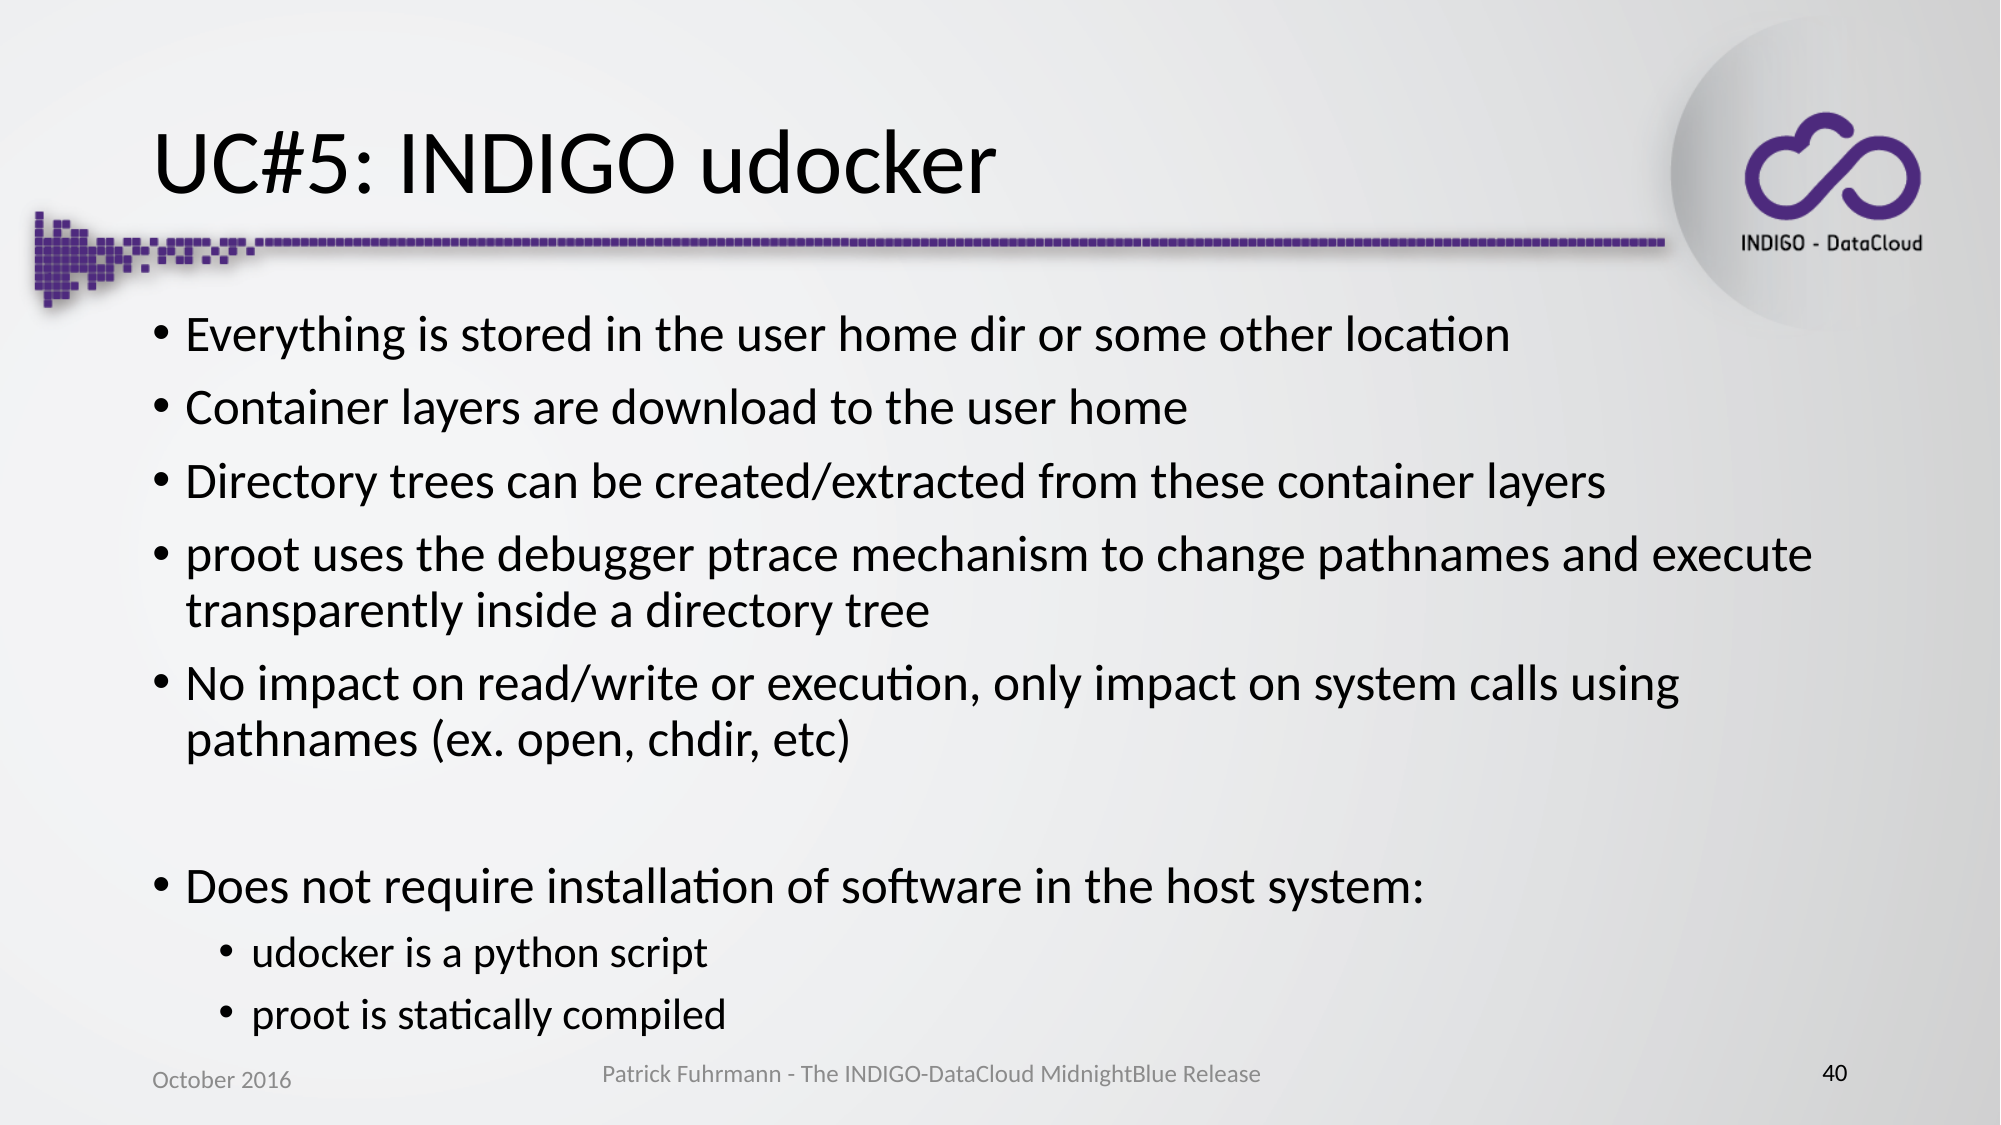

# UC#5: INDIGO udocker
Everything is stored in the user home dir or some other location
Container layers are download to the user home
Directory trees can be created/extracted from these container layers
proot uses the debugger ptrace mechanism to change pathnames and execute transparently inside a directory tree
No impact on read/write or execution, only impact on system calls using pathnames (ex. open, chdir, etc)
Does not require installation of software in the host system:
udocker is a python script
proot is statically compiled
Patrick Fuhrmann - The INDIGO-DataCloud MidnightBlue Release
October 2016